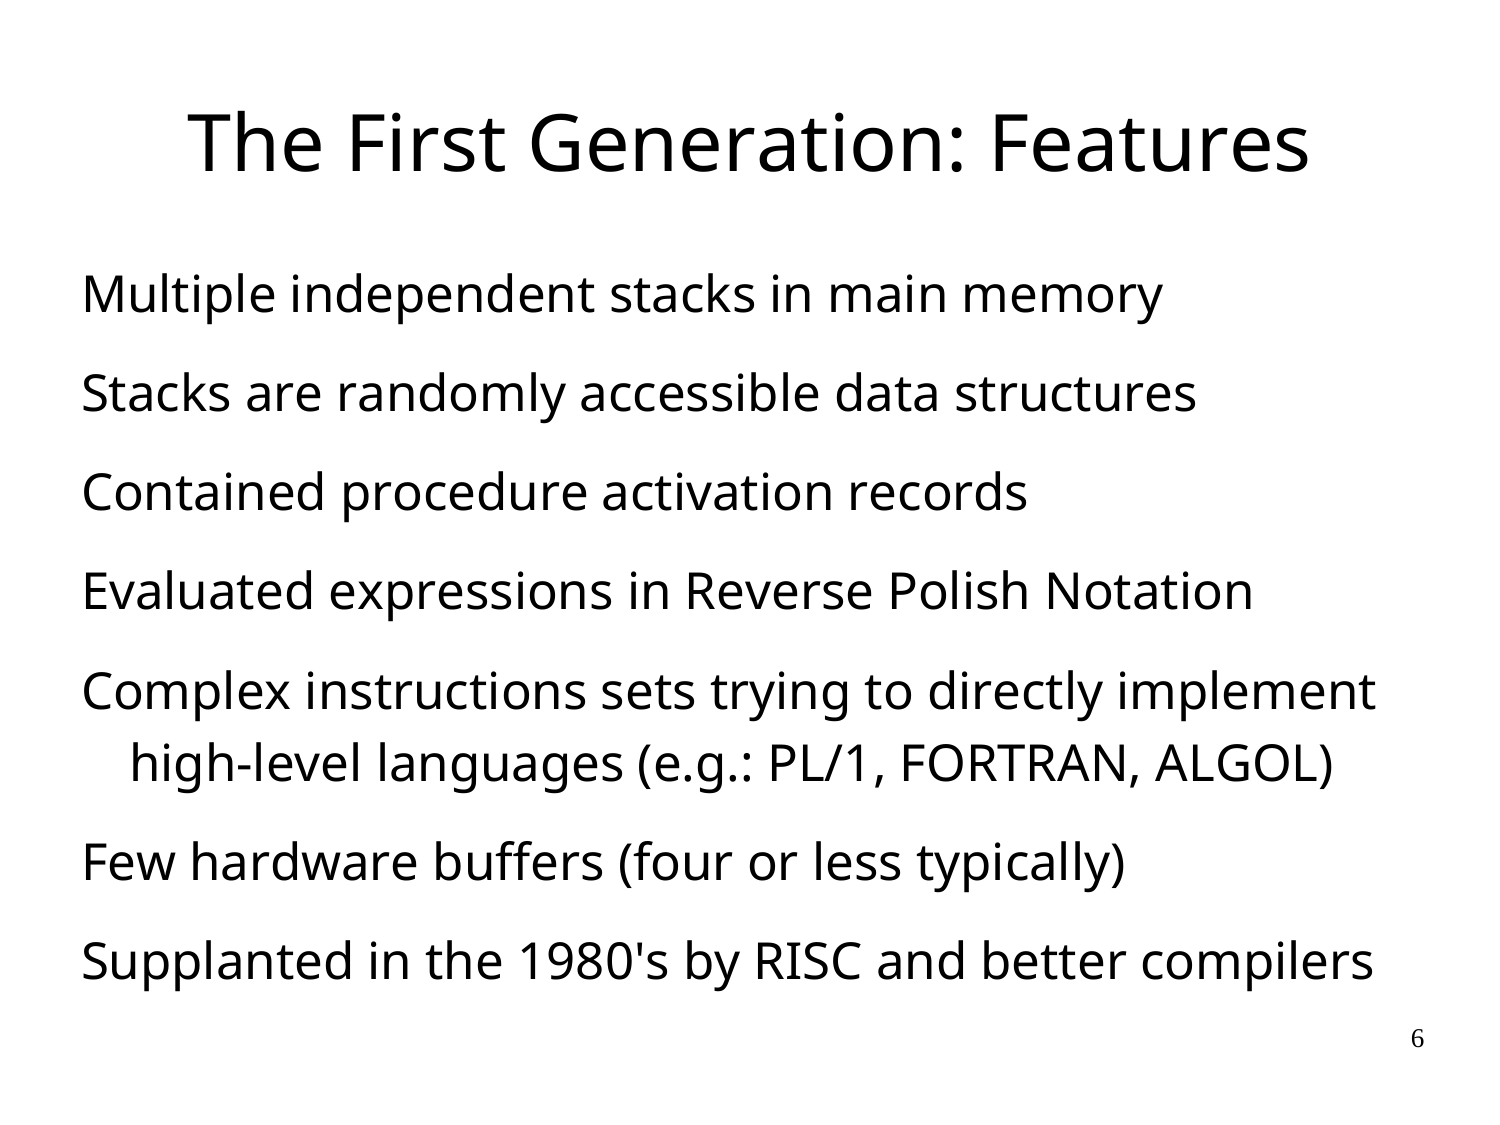

# The First Generation: Features
Multiple independent stacks in main memory
Stacks are randomly accessible data structures
Contained procedure activation records
Evaluated expressions in Reverse Polish Notation
Complex instructions sets trying to directly implement high-level languages (e.g.: PL/1, FORTRAN, ALGOL)
Few hardware buffers (four or less typically)
Supplanted in the 1980's by RISC and better compilers
6